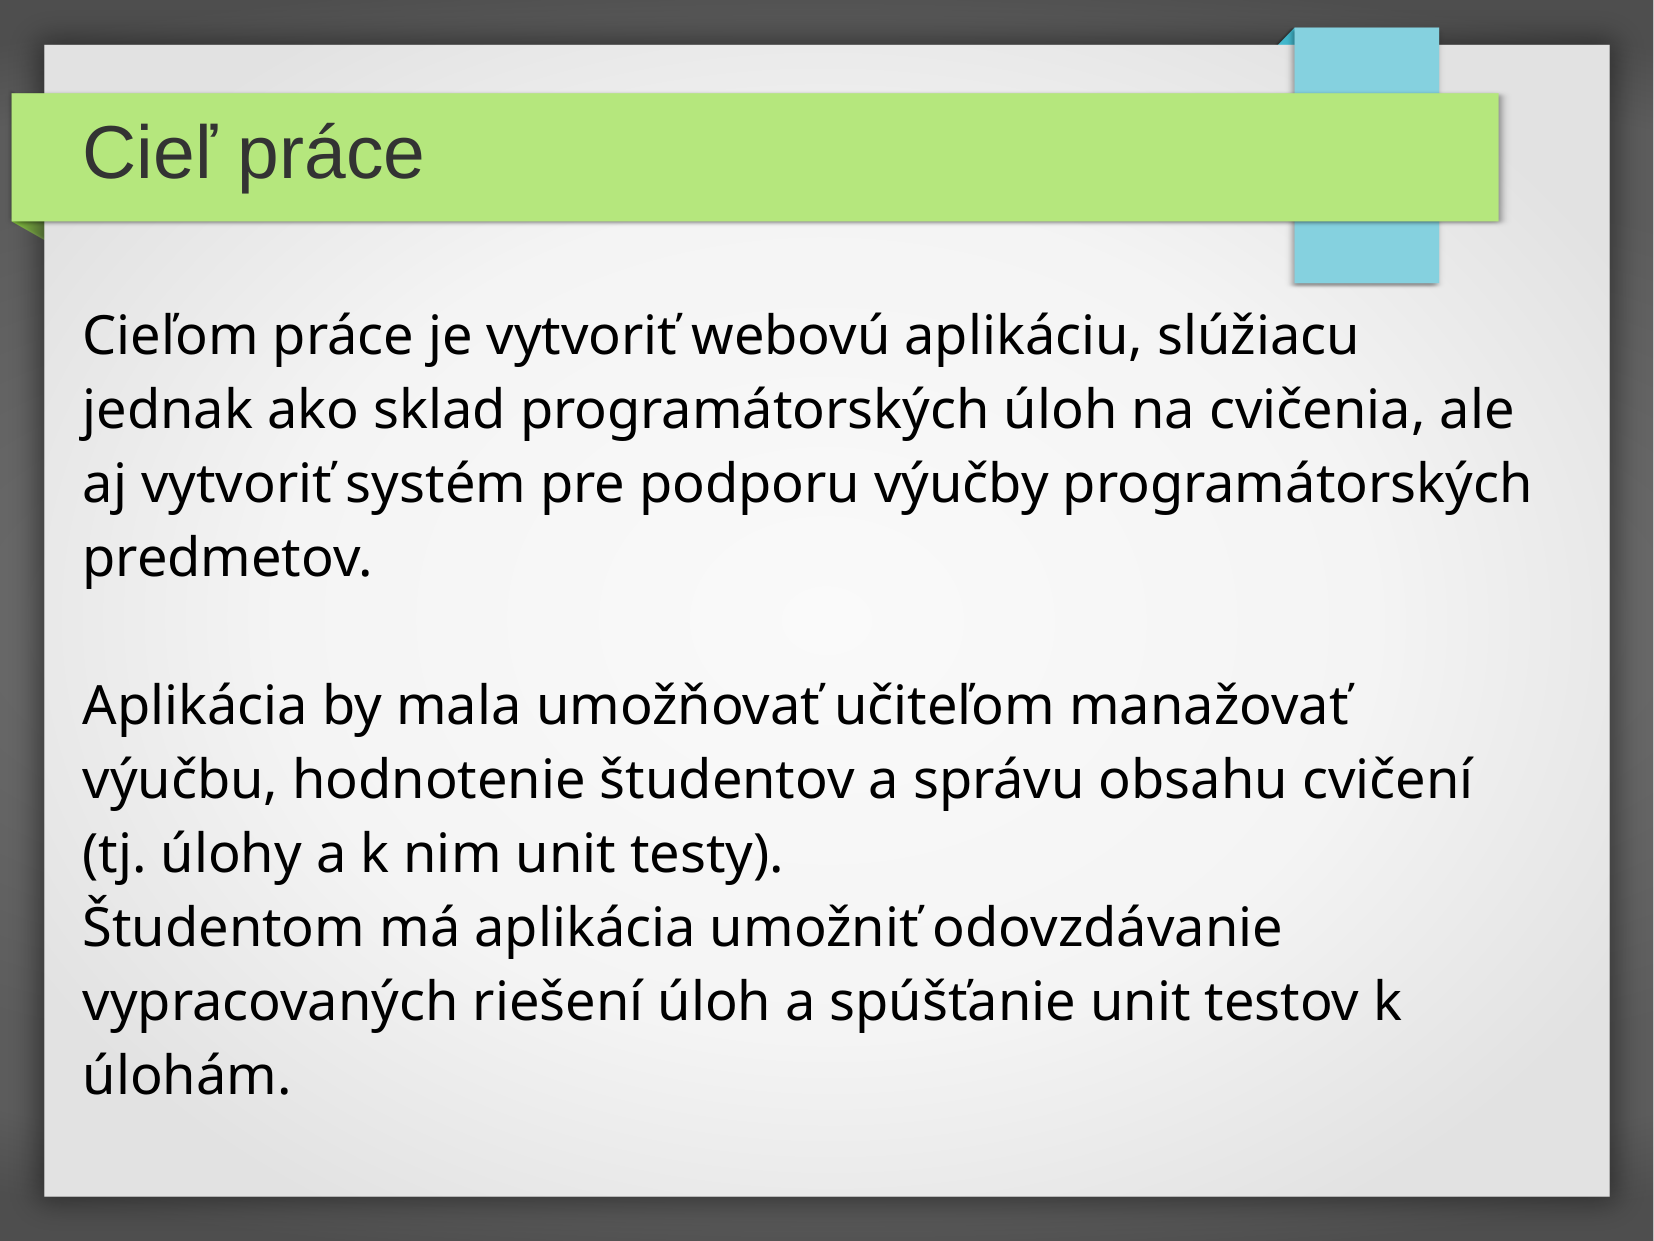

# Cieľ práce
Cieľom práce je vytvoriť webovú aplikáciu, slúžiacu jednak ako sklad programátorských úloh na cvičenia, ale aj vytvoriť systém pre podporu výučby programátorských predmetov.
Aplikácia by mala umožňovať učiteľom manažovať výučbu, hodnotenie študentov a správu obsahu cvičení (tj. úlohy a k nim unit testy).
Študentom má aplikácia umožniť odovzdávanie vypracovaných riešení úloh a spúšťanie unit testov k úlohám.